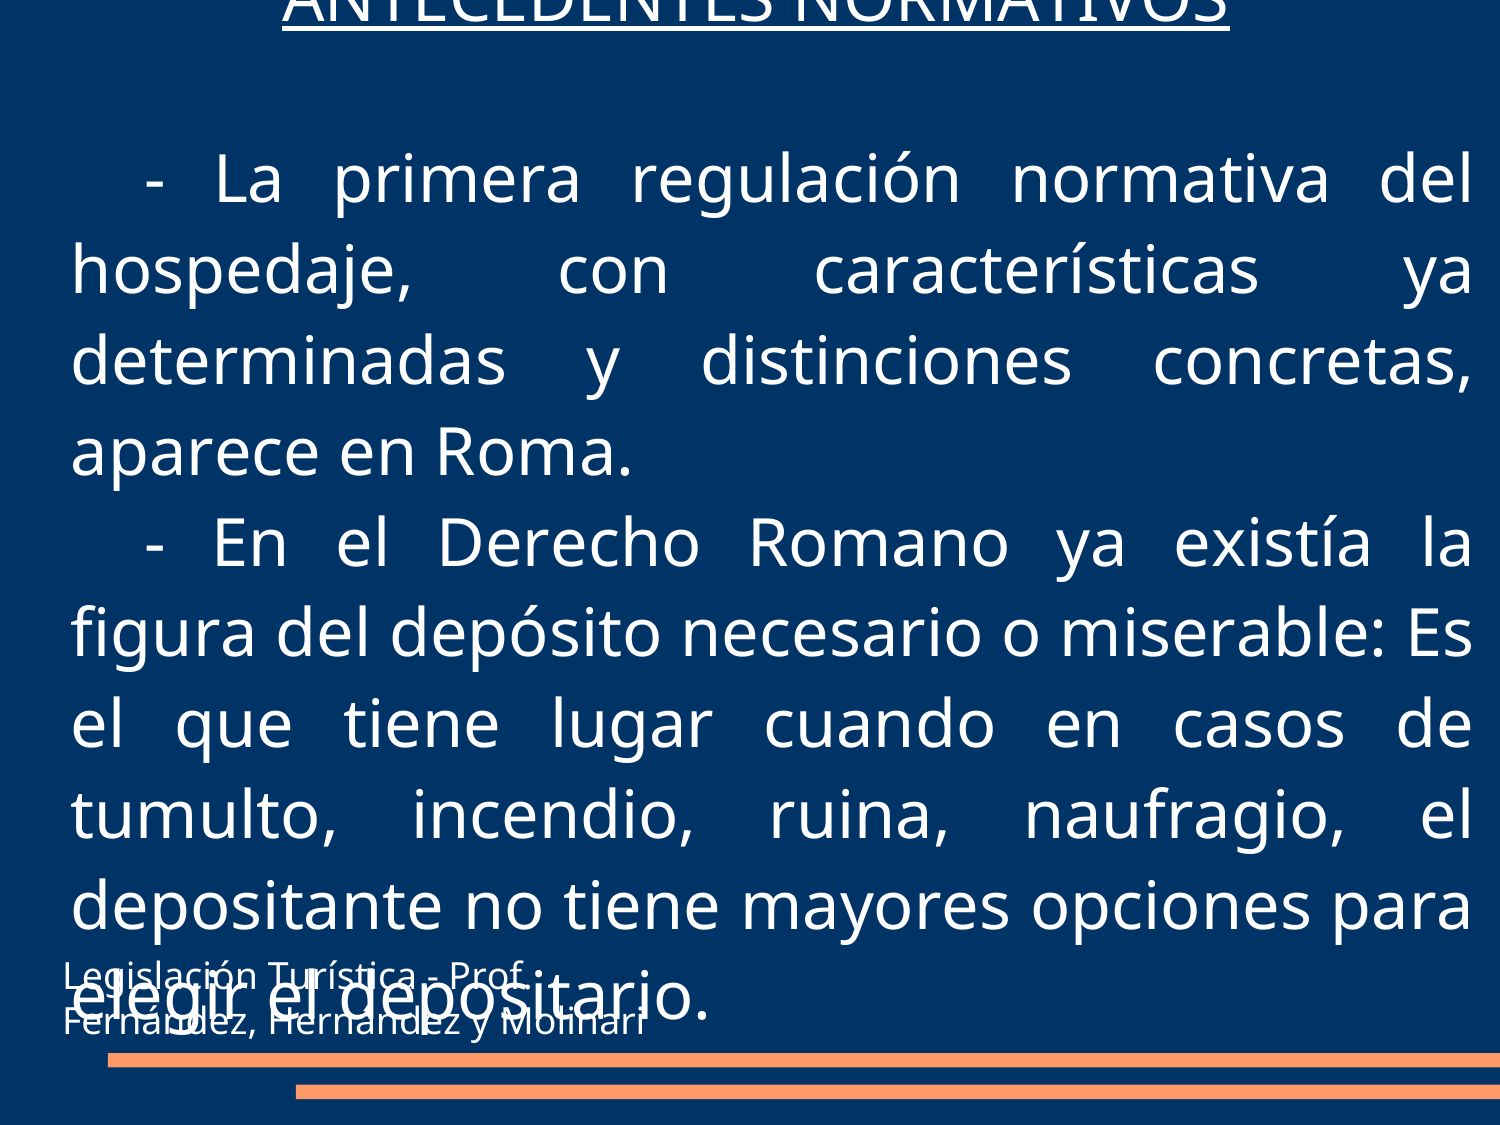

# ANTECEDENTES NORMATIVOS
	- La primera regulación normativa del hospedaje, con características ya determinadas y distinciones concretas, aparece en Roma.
	- En el Derecho Romano ya existía la figura del depósito necesario o miserable: Es el que tiene lugar cuando en casos de tumulto, incendio, ruina, naufragio, el depositante no tiene mayores opciones para elegir el depositario.
Legislación Turística - Prof. Fernández, Hernández y Molinari